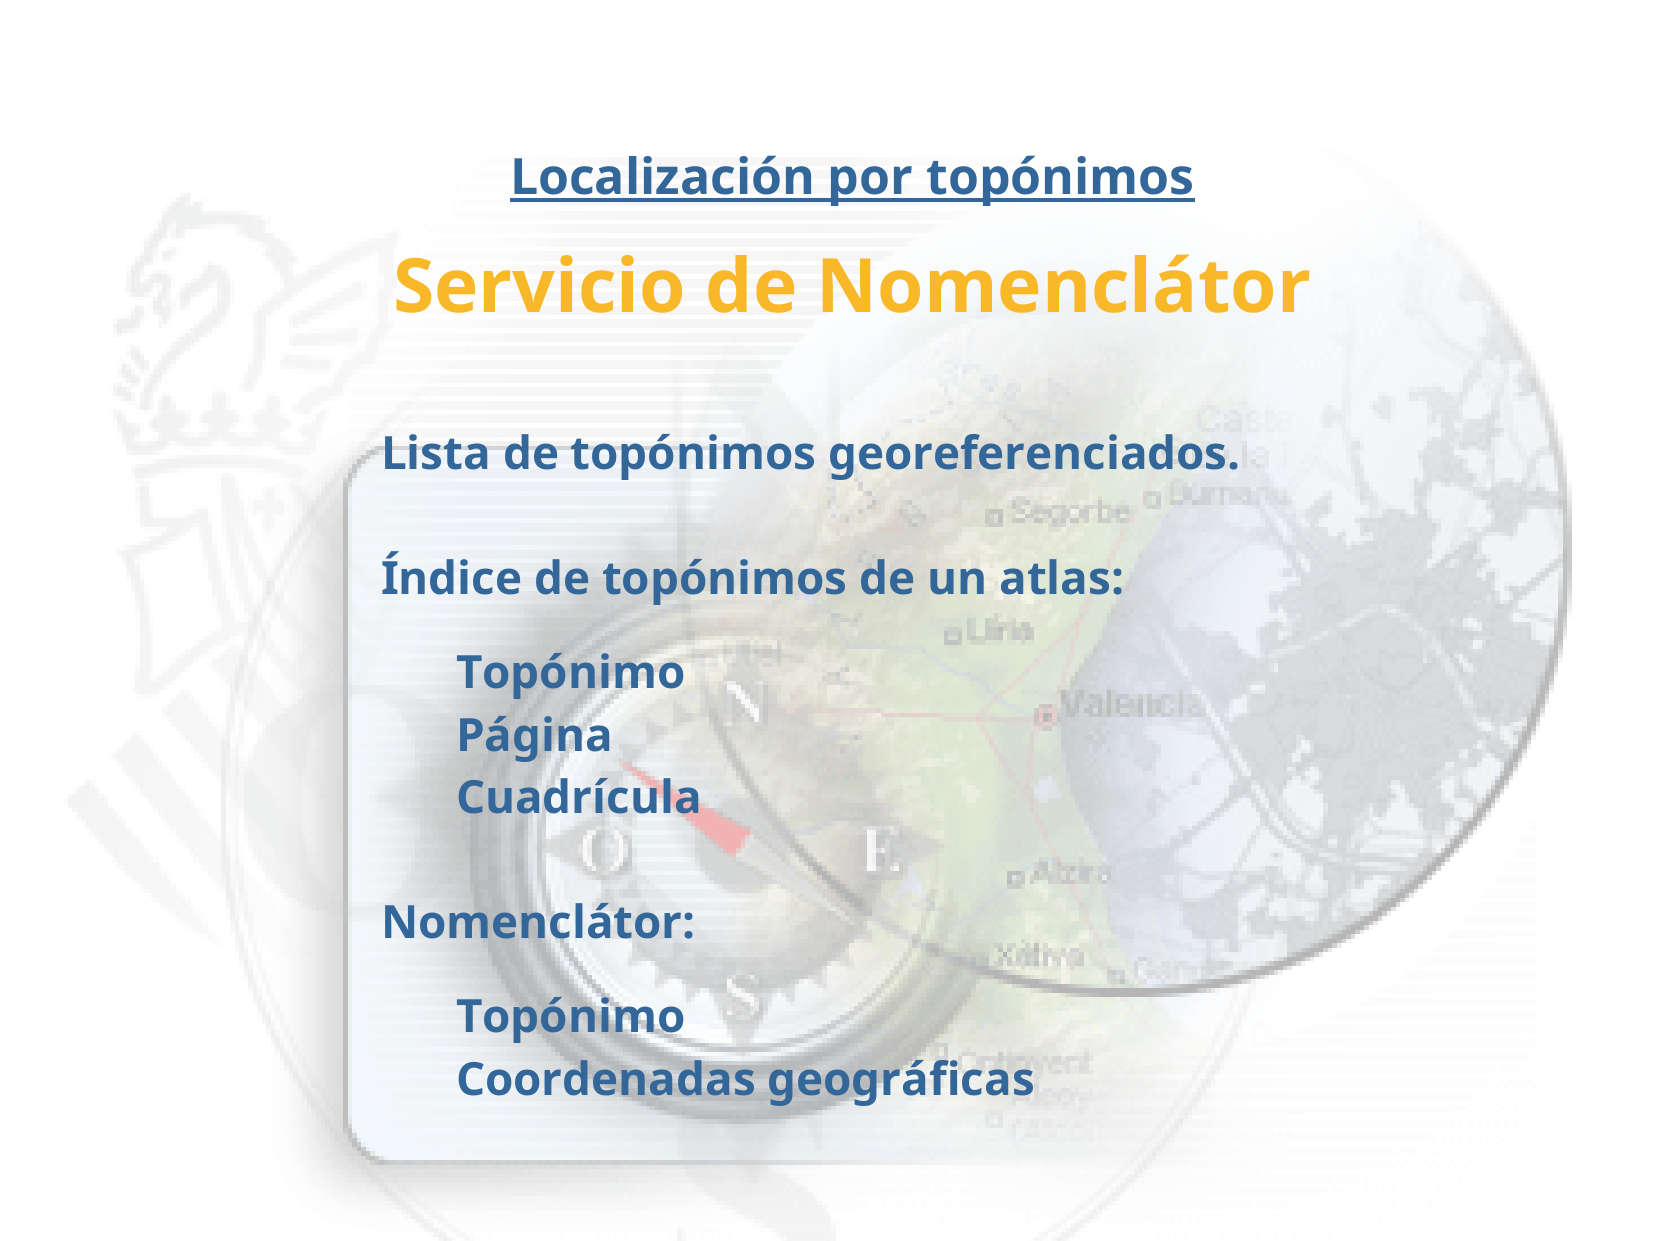

Localización por topónimos
Servicio de Nomenclátor
 Lista de topónimos georeferenciados.
 Índice de topónimos de un atlas:
 Topónimo
 Página
 Cuadrícula
 Nomenclátor:
 Topónimo
 Coordenadas geográficas